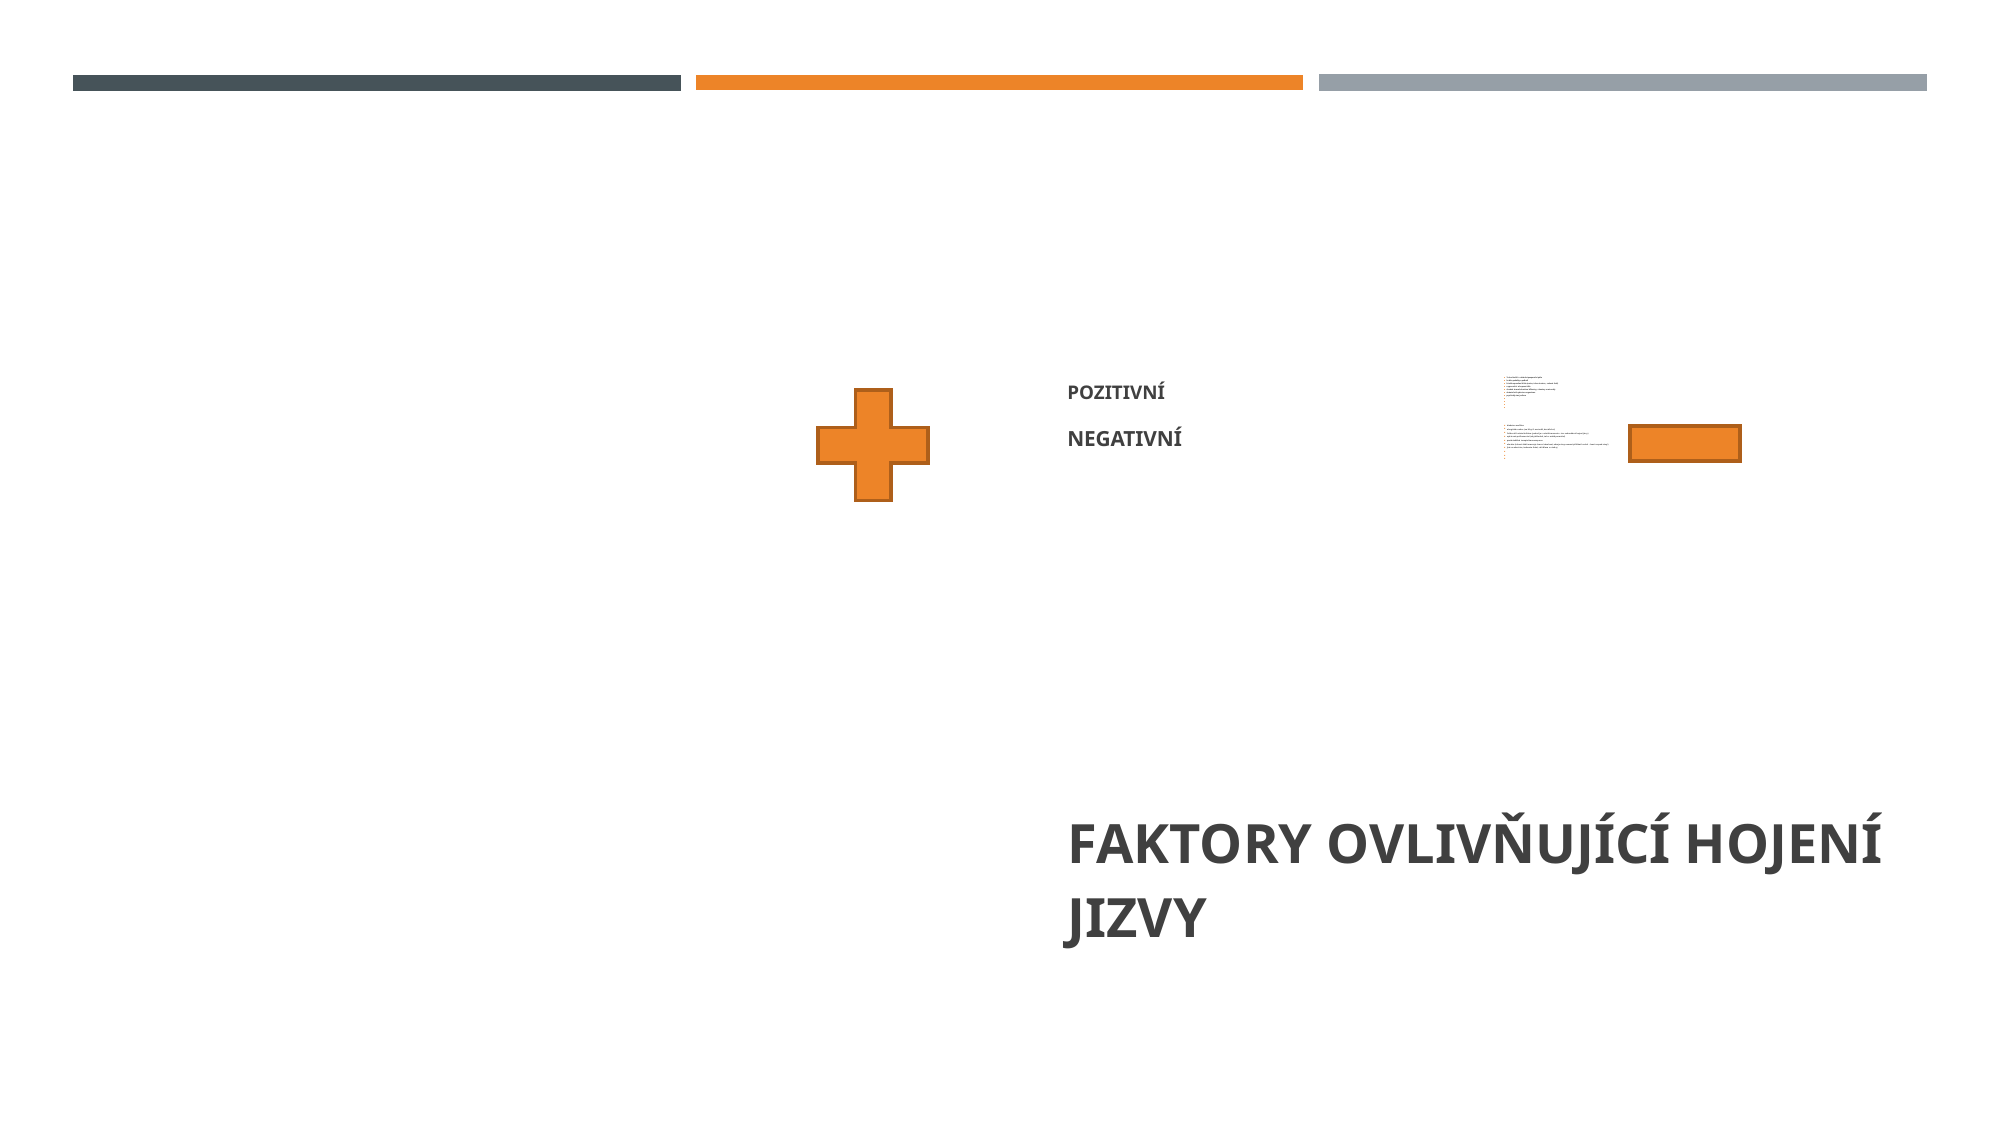

POZITIVNÍ
Technika šití + následná pooperační péče
kvalita pokožky a podkoží
hloubka porušení kůže (vazivo, tuková vrstva,  svalová tkáň)
regenerační schopnost těla
vhodná strava bohatá na bílkoviny, vitaminy a minerály
dostatečná hydratace organizmu
psychický stav jedince
NEGATIVNÍ
diabetes mellitus
alergická reakce (na léky či materiál, dezinfekci)
Celková či místní infekce (pokud je v místě traumatu = tzv. sekundární hojení jizvy)
opětovné poškozování (ohyb kloubů, tah v místě poranění)
protizánětlivá terapie/imunosuprese
obezita (tuková tkáň omezuje krevní zásobení, okraje rány nemusí přiléhat k sobě – hrozí rozpad rány!)
Jiné: malnutrice, ischemie tkání, cizí tělesa v ráně aj.
# FAKTORY OVLIVŇUJÍCÍ HOJENÍ JIZVY